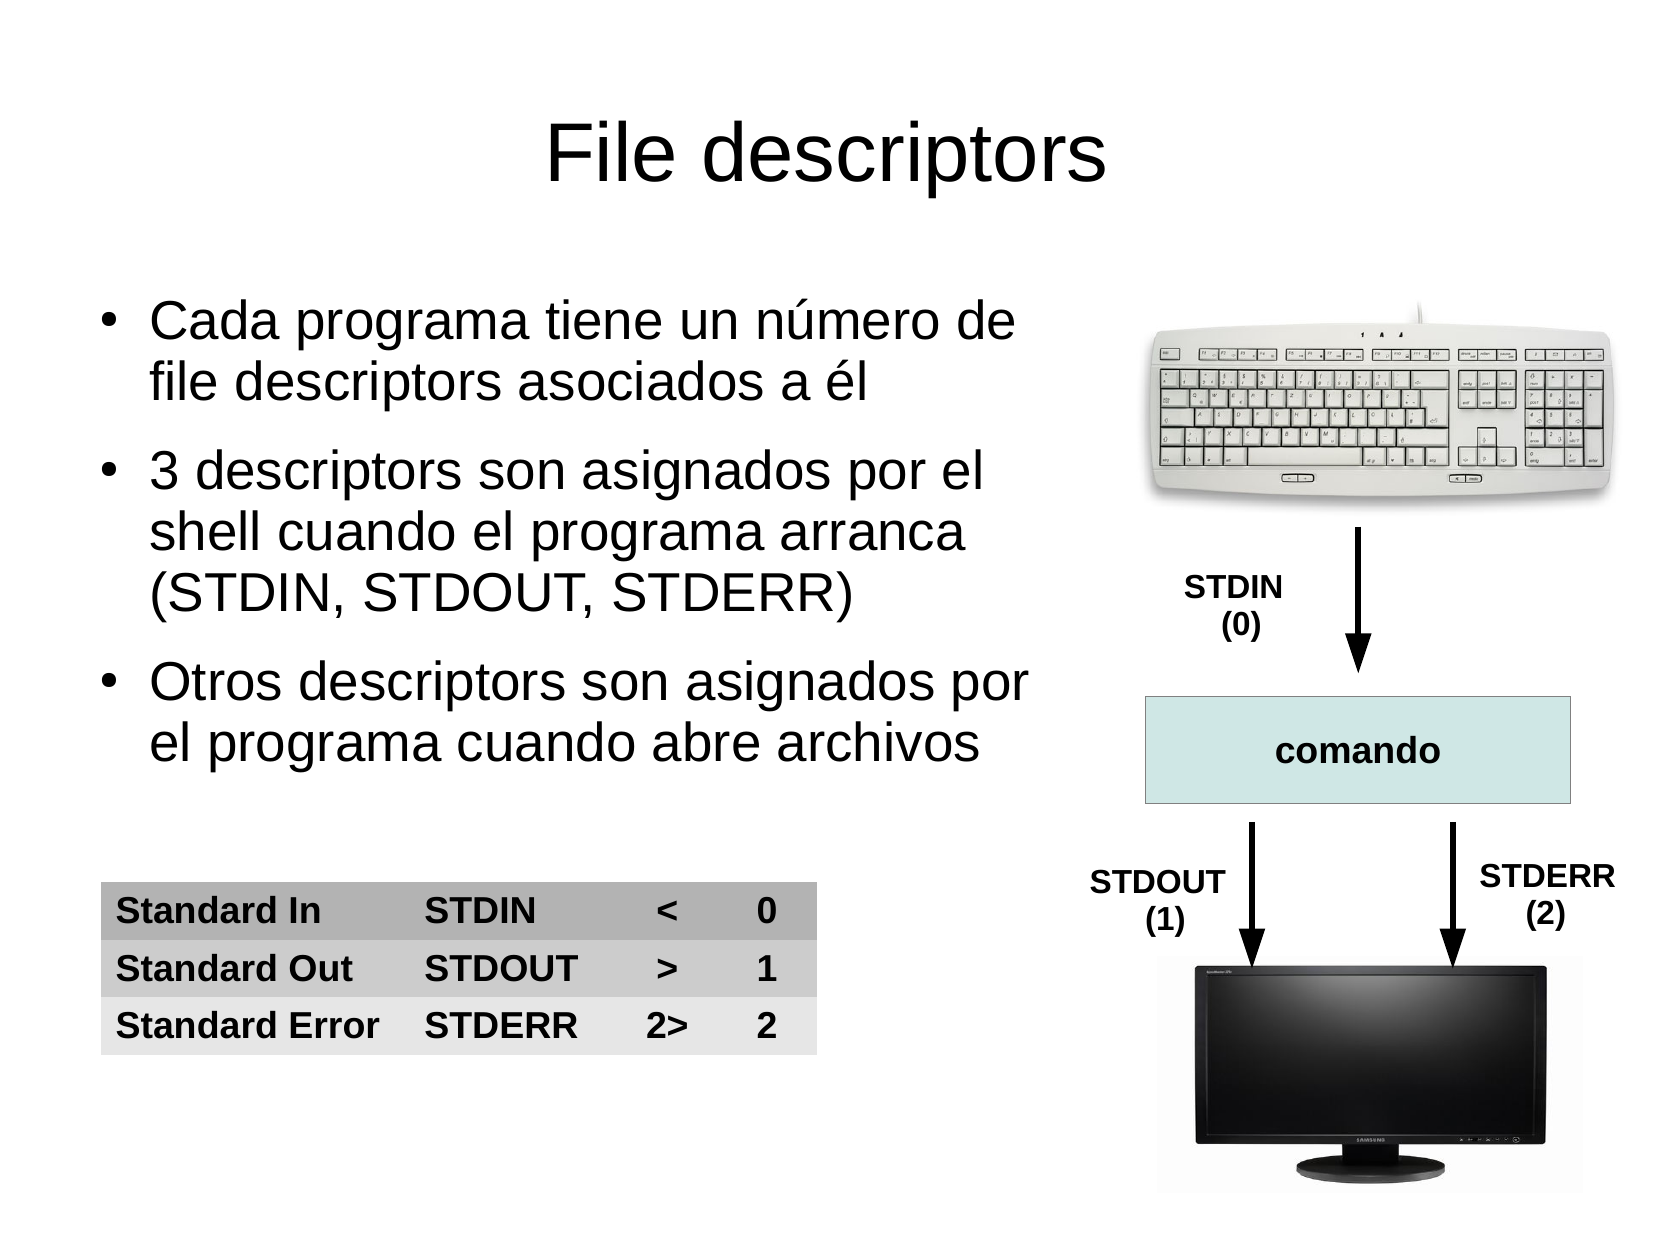

# File descriptors
Cada programa tiene un número de file descriptors asociados a él
3 descriptors son asignados por el shell cuando el programa arranca (STDIN, STDOUT, STDERR)
Otros descriptors son asignados por el programa cuando abre archivos
STDIN
 (0)
comando
STDERR
 (2)
STDOUT
 (1)
| Standard In | STDIN | < | 0 |
| --- | --- | --- | --- |
| Standard Out | STDOUT | > | 1 |
| Standard Error | STDERR | 2> | 2 |